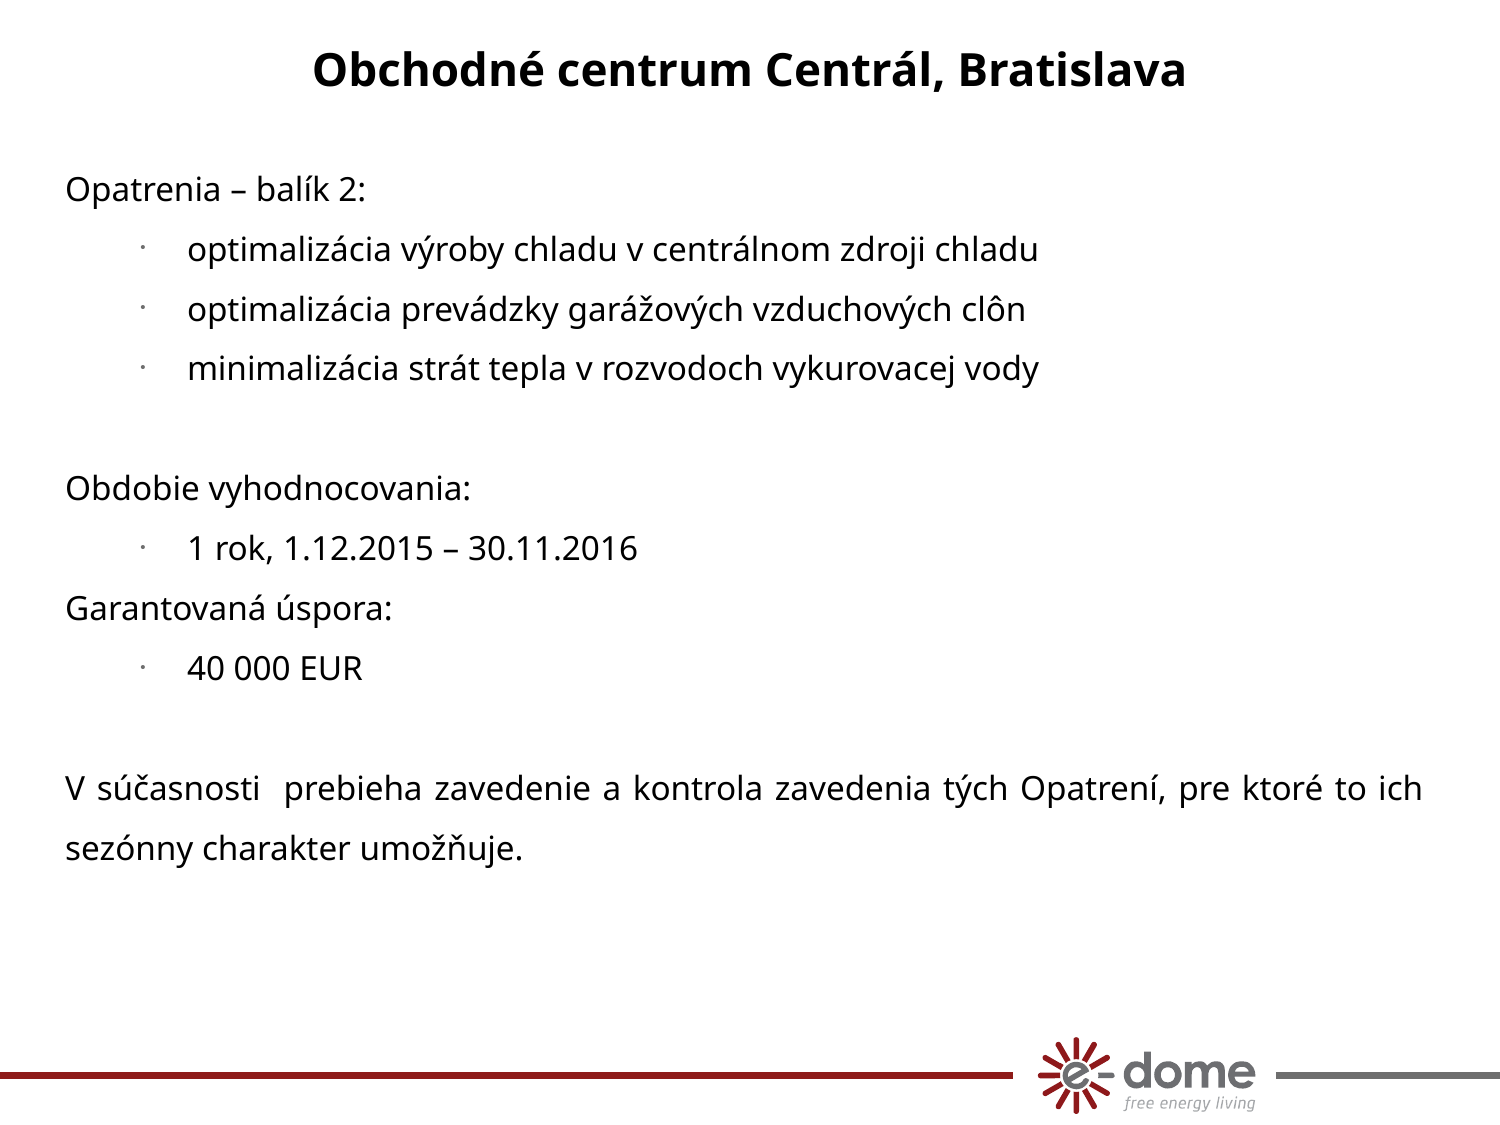

Obchodné centrum Centrál, Bratislava
Opatrenia – balík 2:
optimalizácia výroby chladu v centrálnom zdroji chladu
optimalizácia prevádzky garážových vzduchových clôn
minimalizácia strát tepla v rozvodoch vykurovacej vody
Obdobie vyhodnocovania:
1 rok, 1.12.2015 – 30.11.2016
Garantovaná úspora:
40 000 EUR
V súčasnosti prebieha zavedenie a kontrola zavedenia tých Opatrení, pre ktoré to ich sezónny charakter umožňuje.